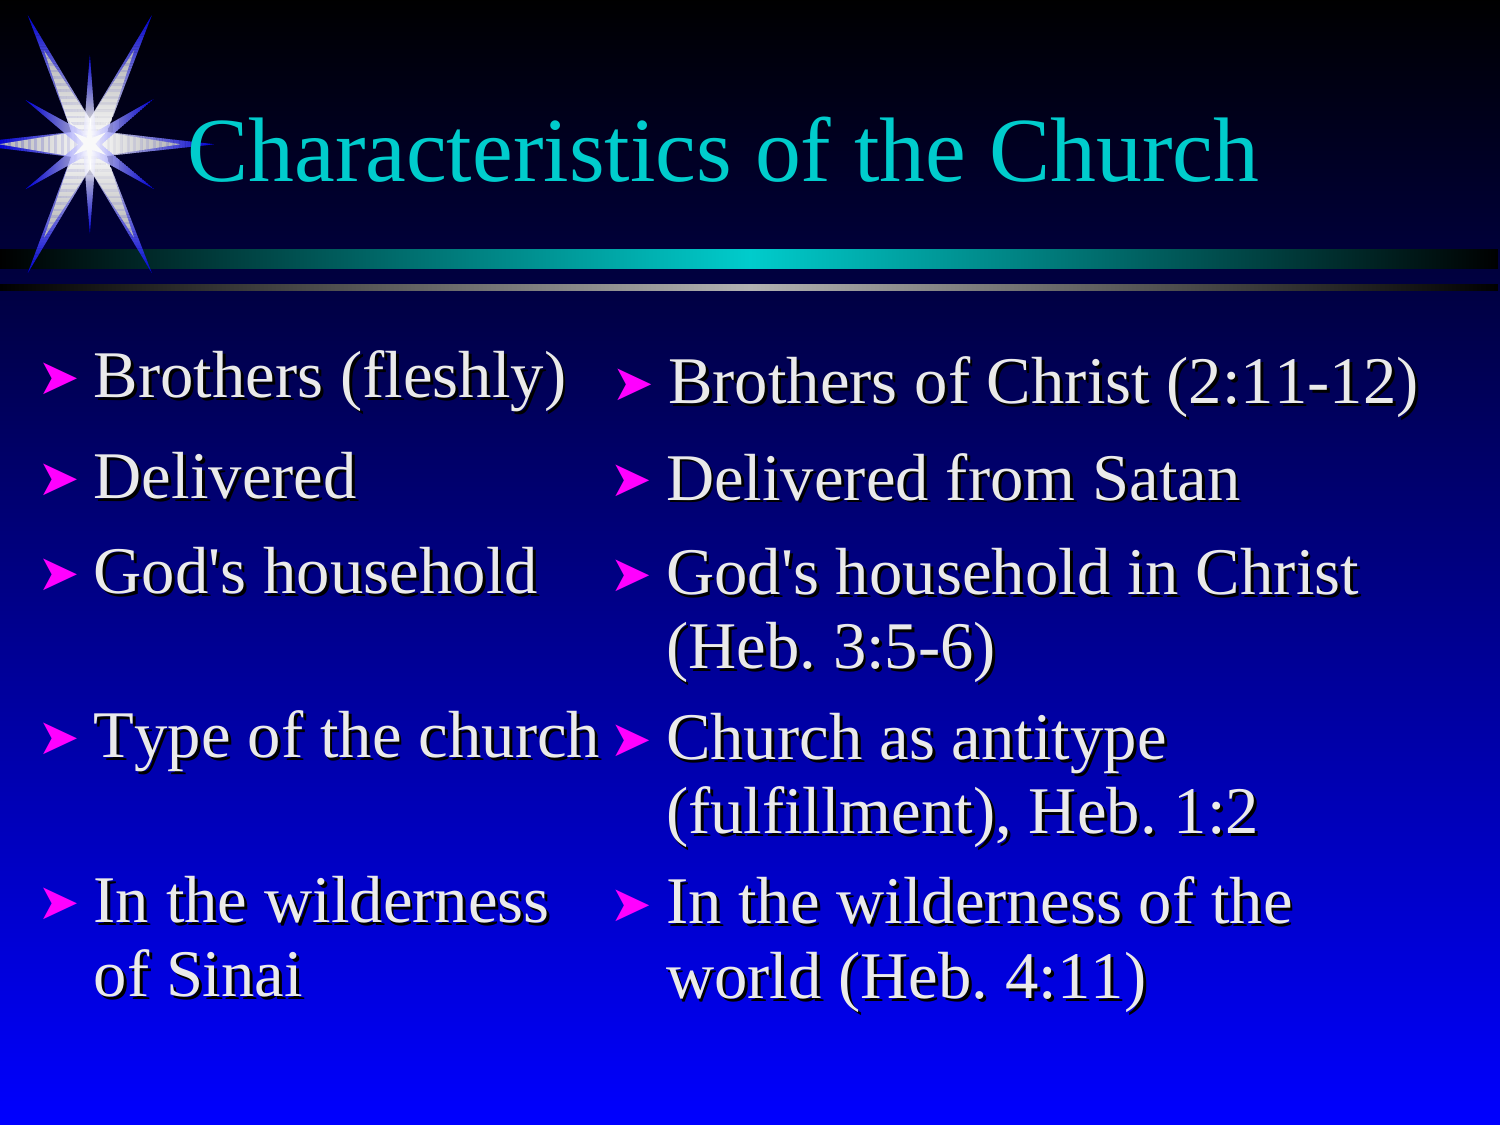

# Characteristics of the Church
Brothers (fleshly)
Brothers of Christ (2:11-12)
Delivered
Delivered from Satan
God's household
Type of the church
In the wilderness
of Sinai
God's household in Christ (Heb. 3:5-6)
Church as antitype (fulfillment), Heb. 1:2
In the wilderness of the world (Heb. 4:11)